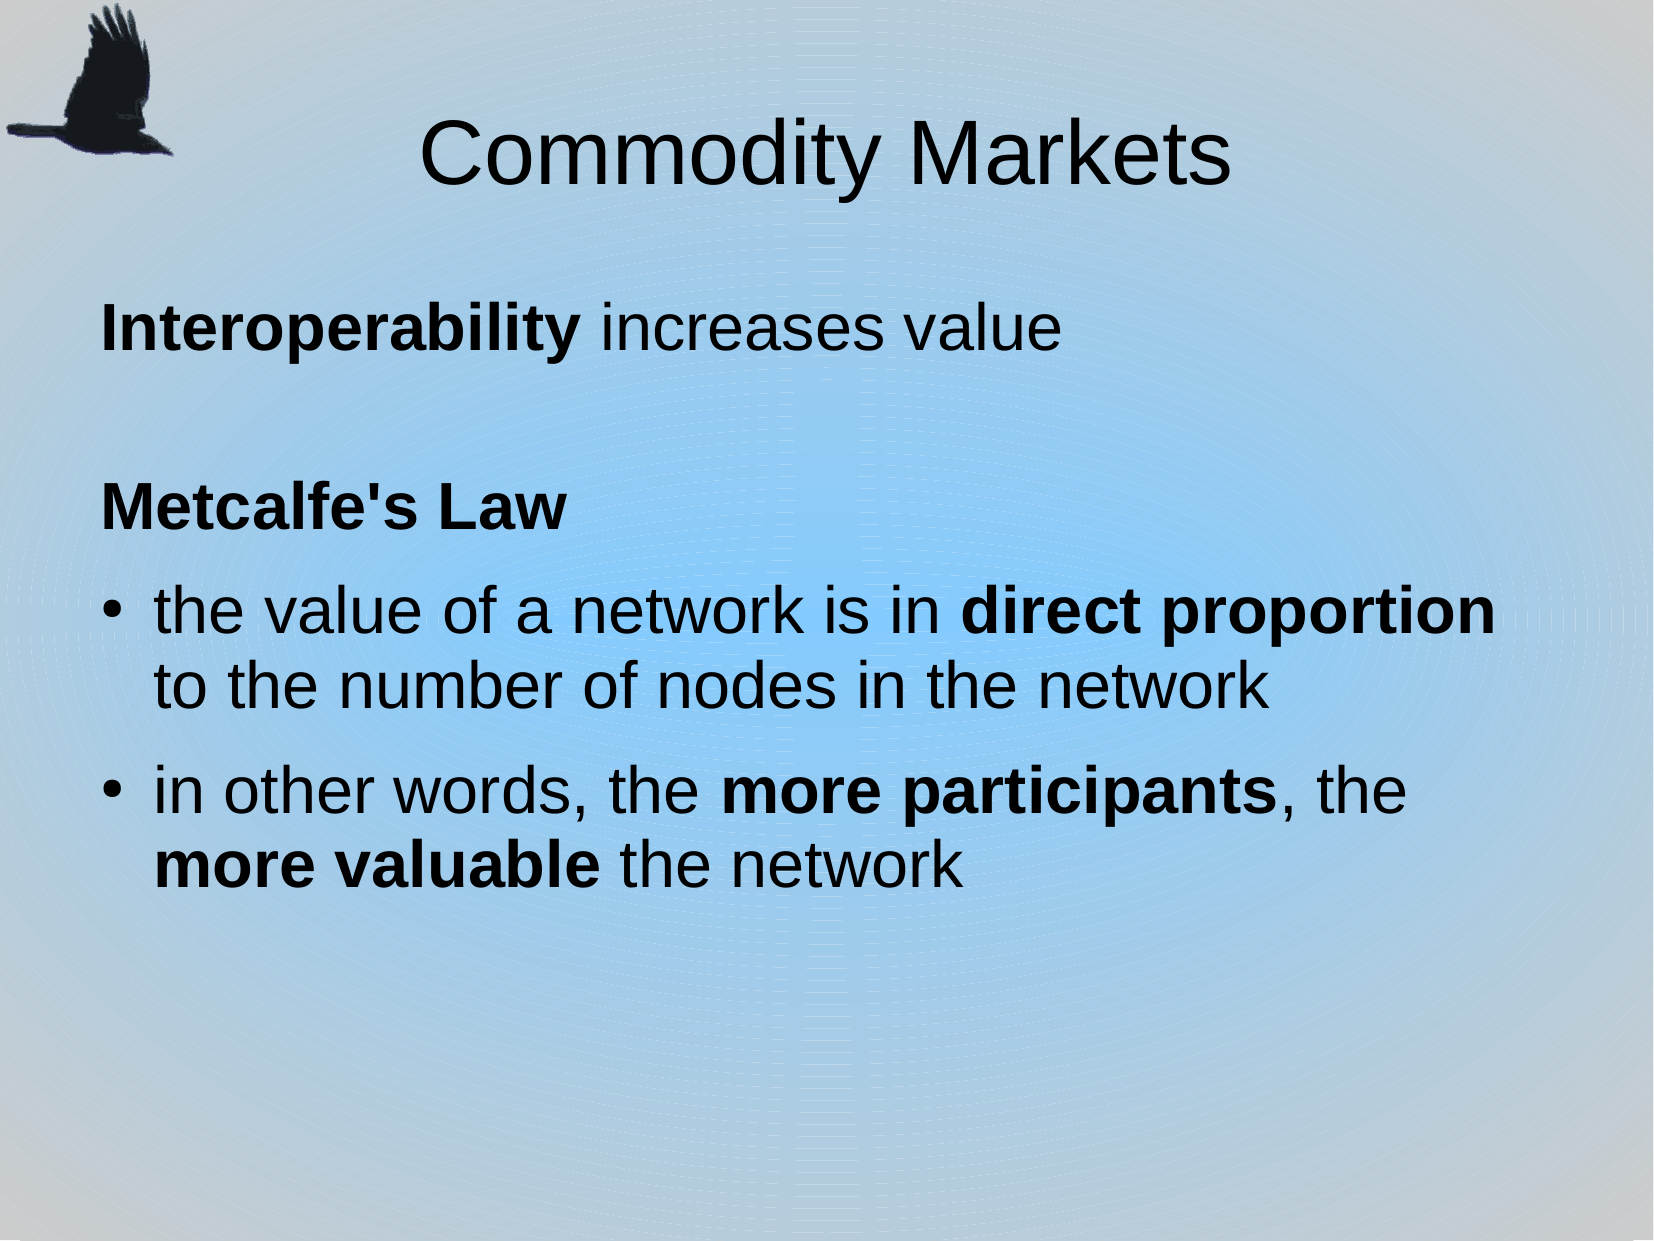

# Commodity Markets
Interoperability increases value
Metcalfe's Law
the value of a network is in direct proportion to the number of nodes in the network
in other words, the more participants, the more valuable the network